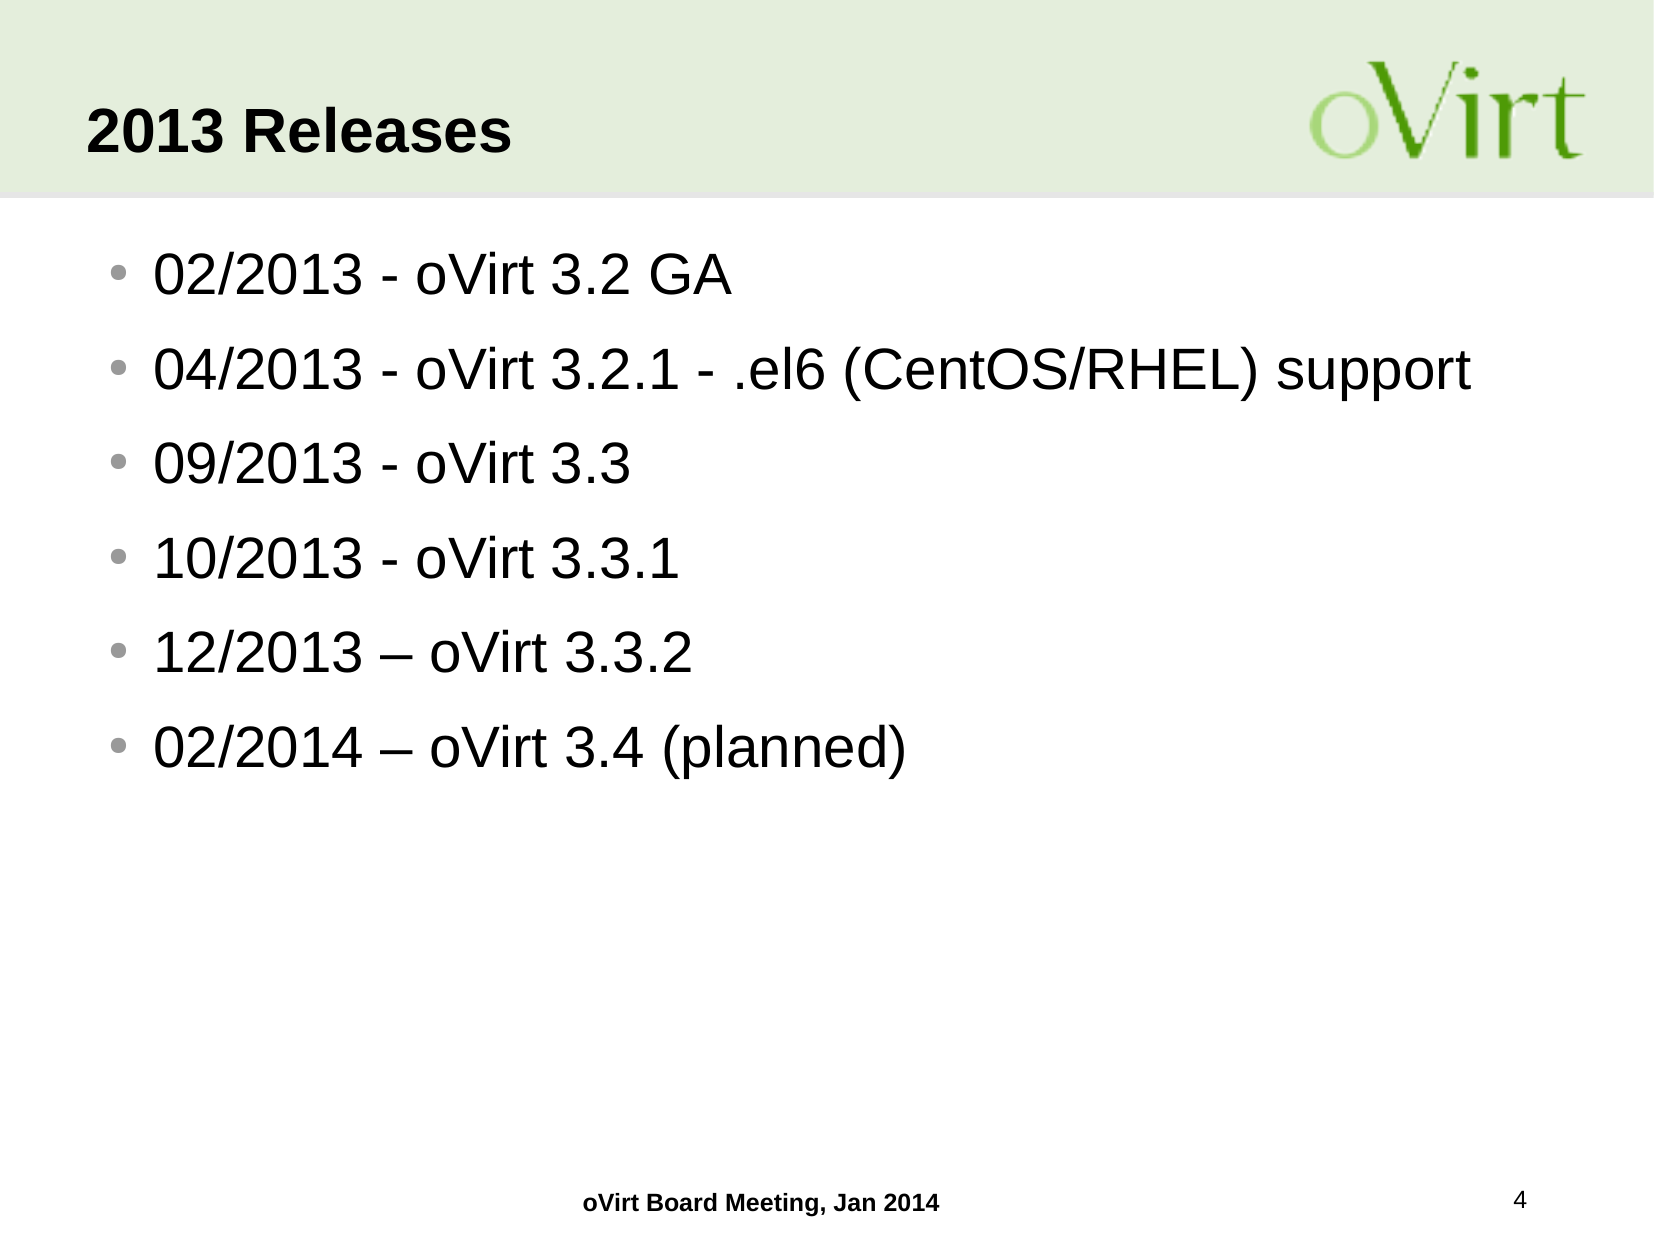

# 2013 Releases
02/2013 - oVirt 3.2 GA
04/2013 - oVirt 3.2.1 - .el6 (CentOS/RHEL) support
09/2013 - oVirt 3.3
10/2013 - oVirt 3.3.1
12/2013 – oVirt 3.3.2
02/2014 – oVirt 3.4 (planned)